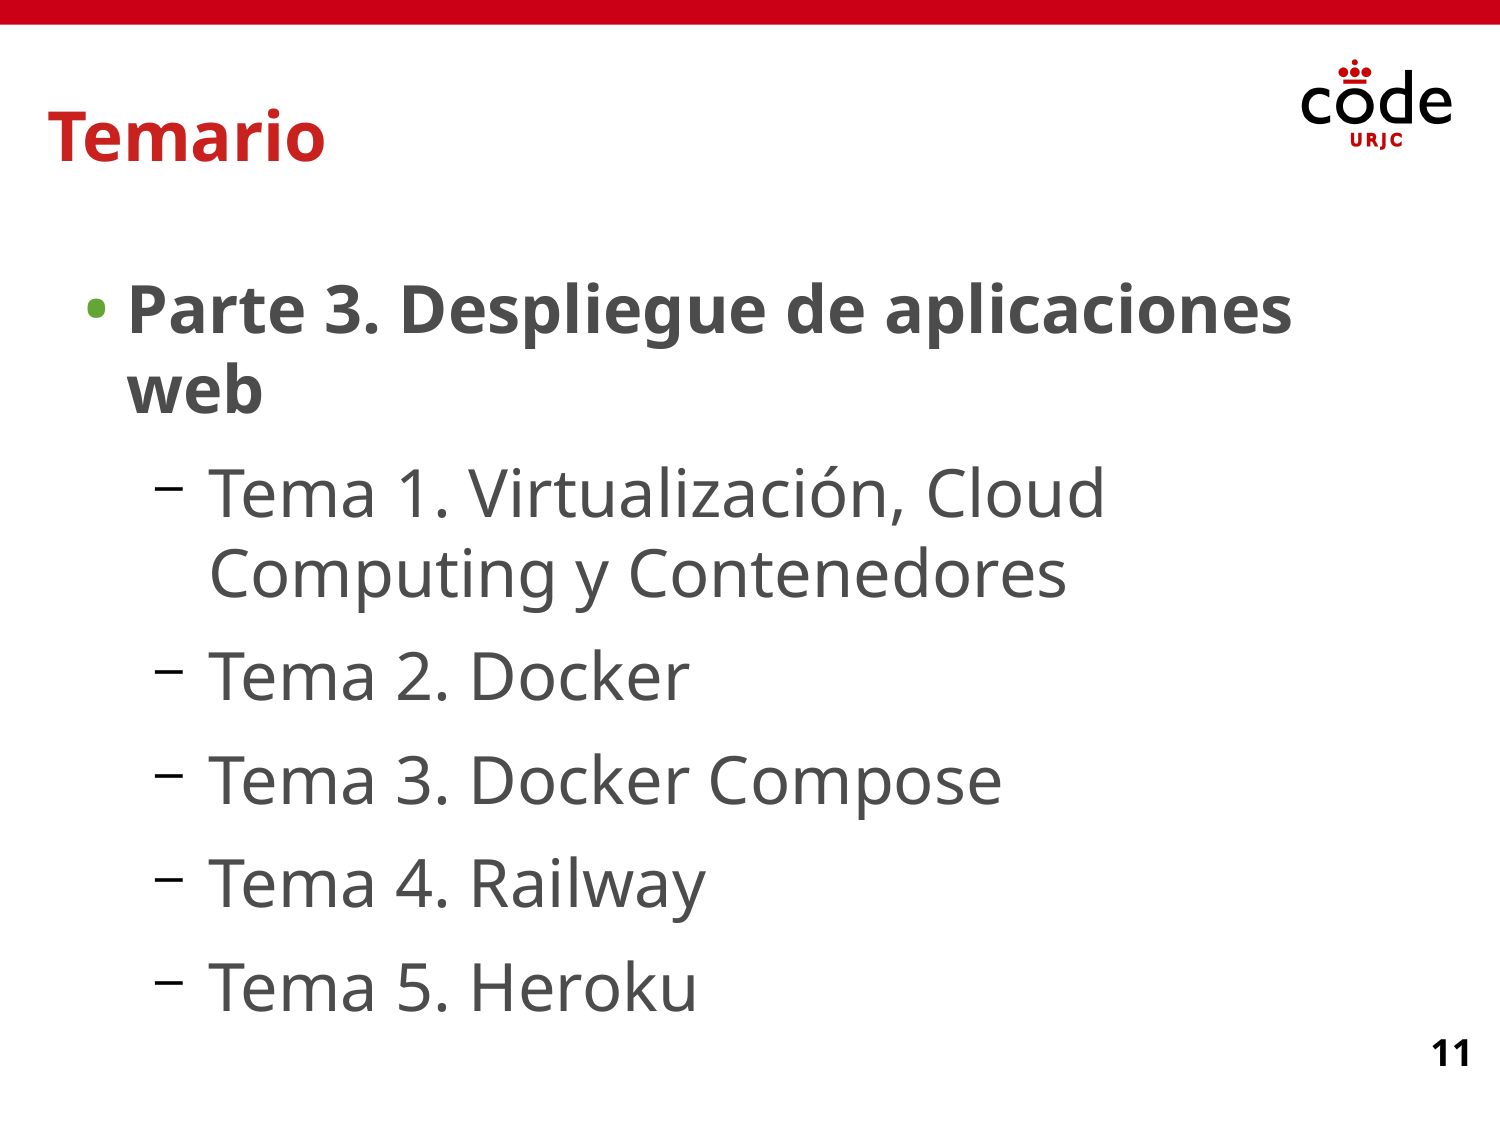

# Temario
Parte 3. Despliegue de aplicaciones web
Tema 1. Virtualización, Cloud Computing y Contenedores
Tema 2. Docker
Tema 3. Docker Compose
Tema 4. Railway
Tema 5. Heroku
11